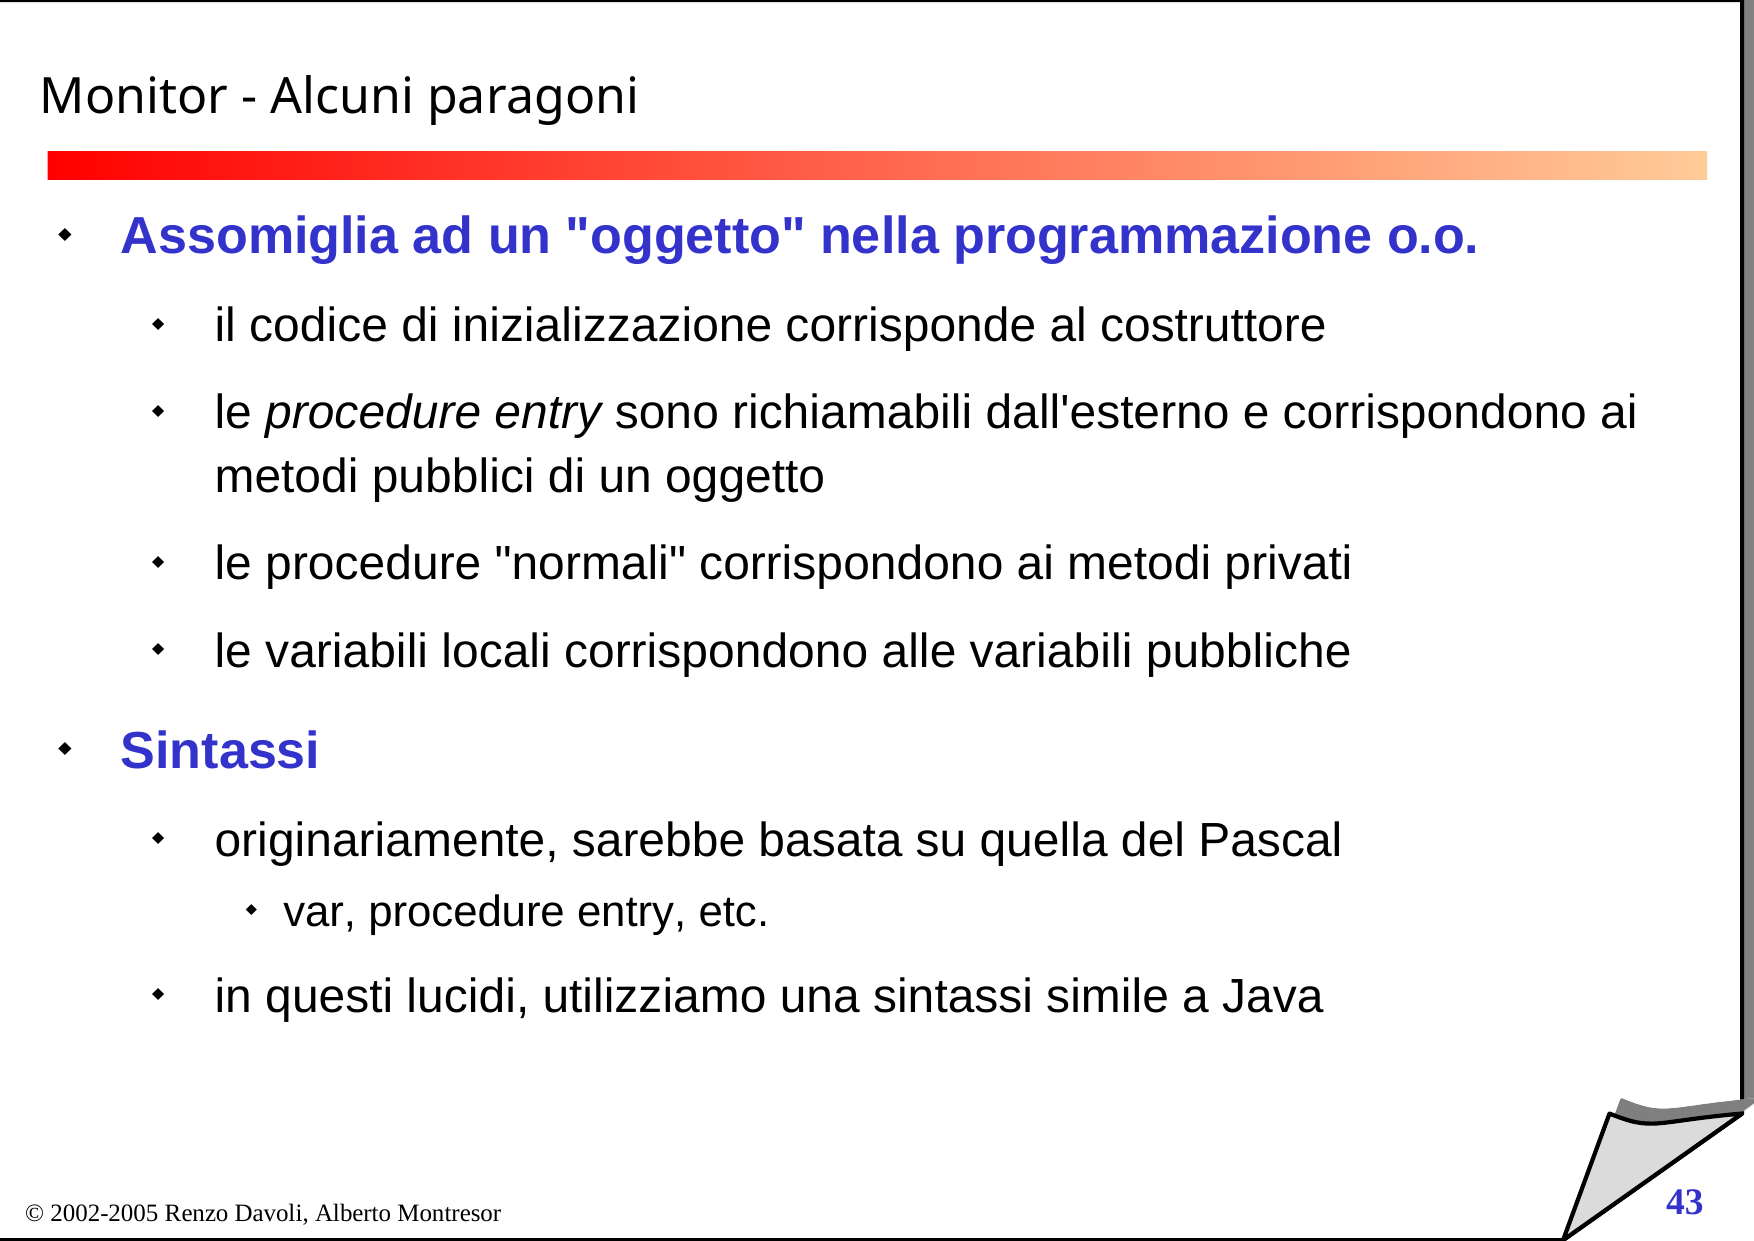

# Monitor - Alcuni paragoni
Assomiglia ad un "oggetto" nella programmazione o.o.
il codice di inizializzazione corrisponde al costruttore
le procedure entry sono richiamabili dall'esterno e corrispondono ai metodi pubblici di un oggetto
le procedure "normali" corrispondono ai metodi privati
le variabili locali corrispondono alle variabili pubbliche
Sintassi
originariamente, sarebbe basata su quella del Pascal
var, procedure entry, etc.
in questi lucidi, utilizziamo una sintassi simile a Java